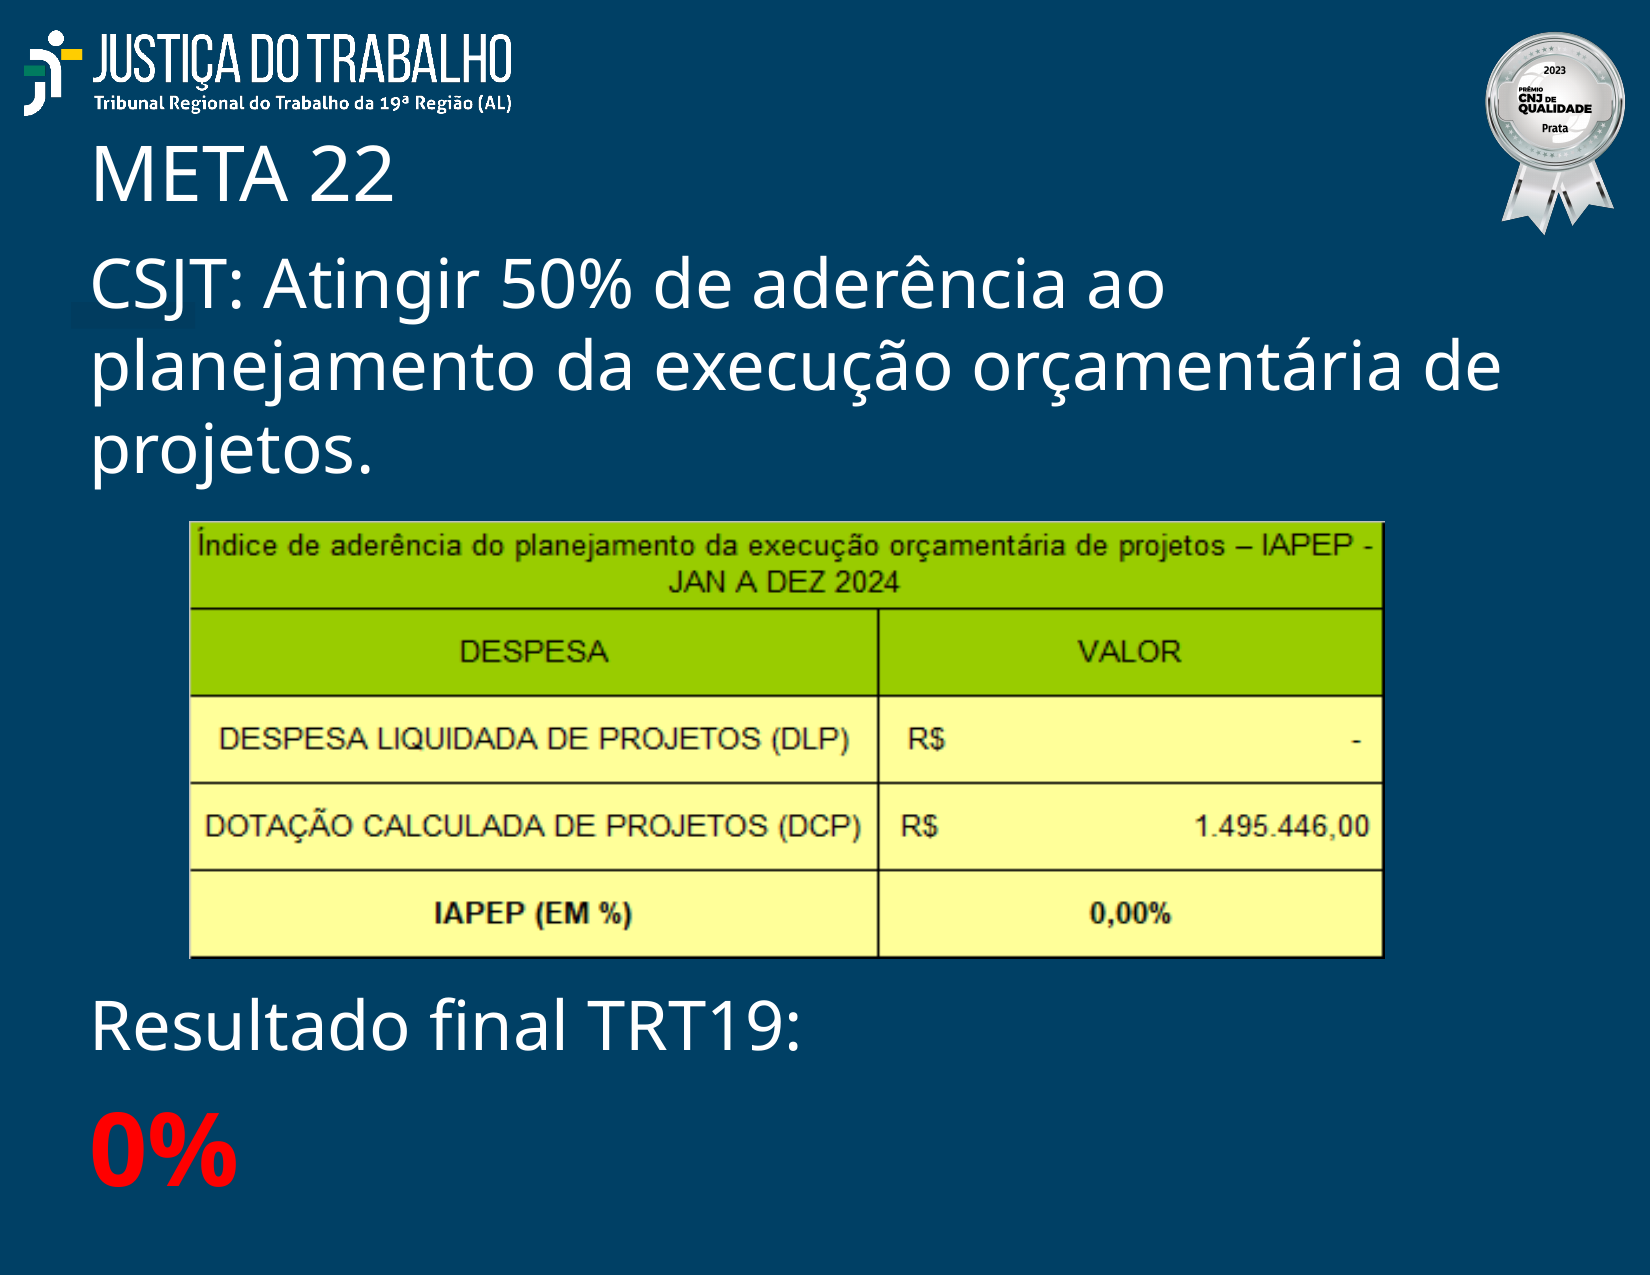

# META 22 CSJT: Atingir 50% de aderência ao planejamento da execução orçamentária de projetos. Resultado final TRT19: 0%